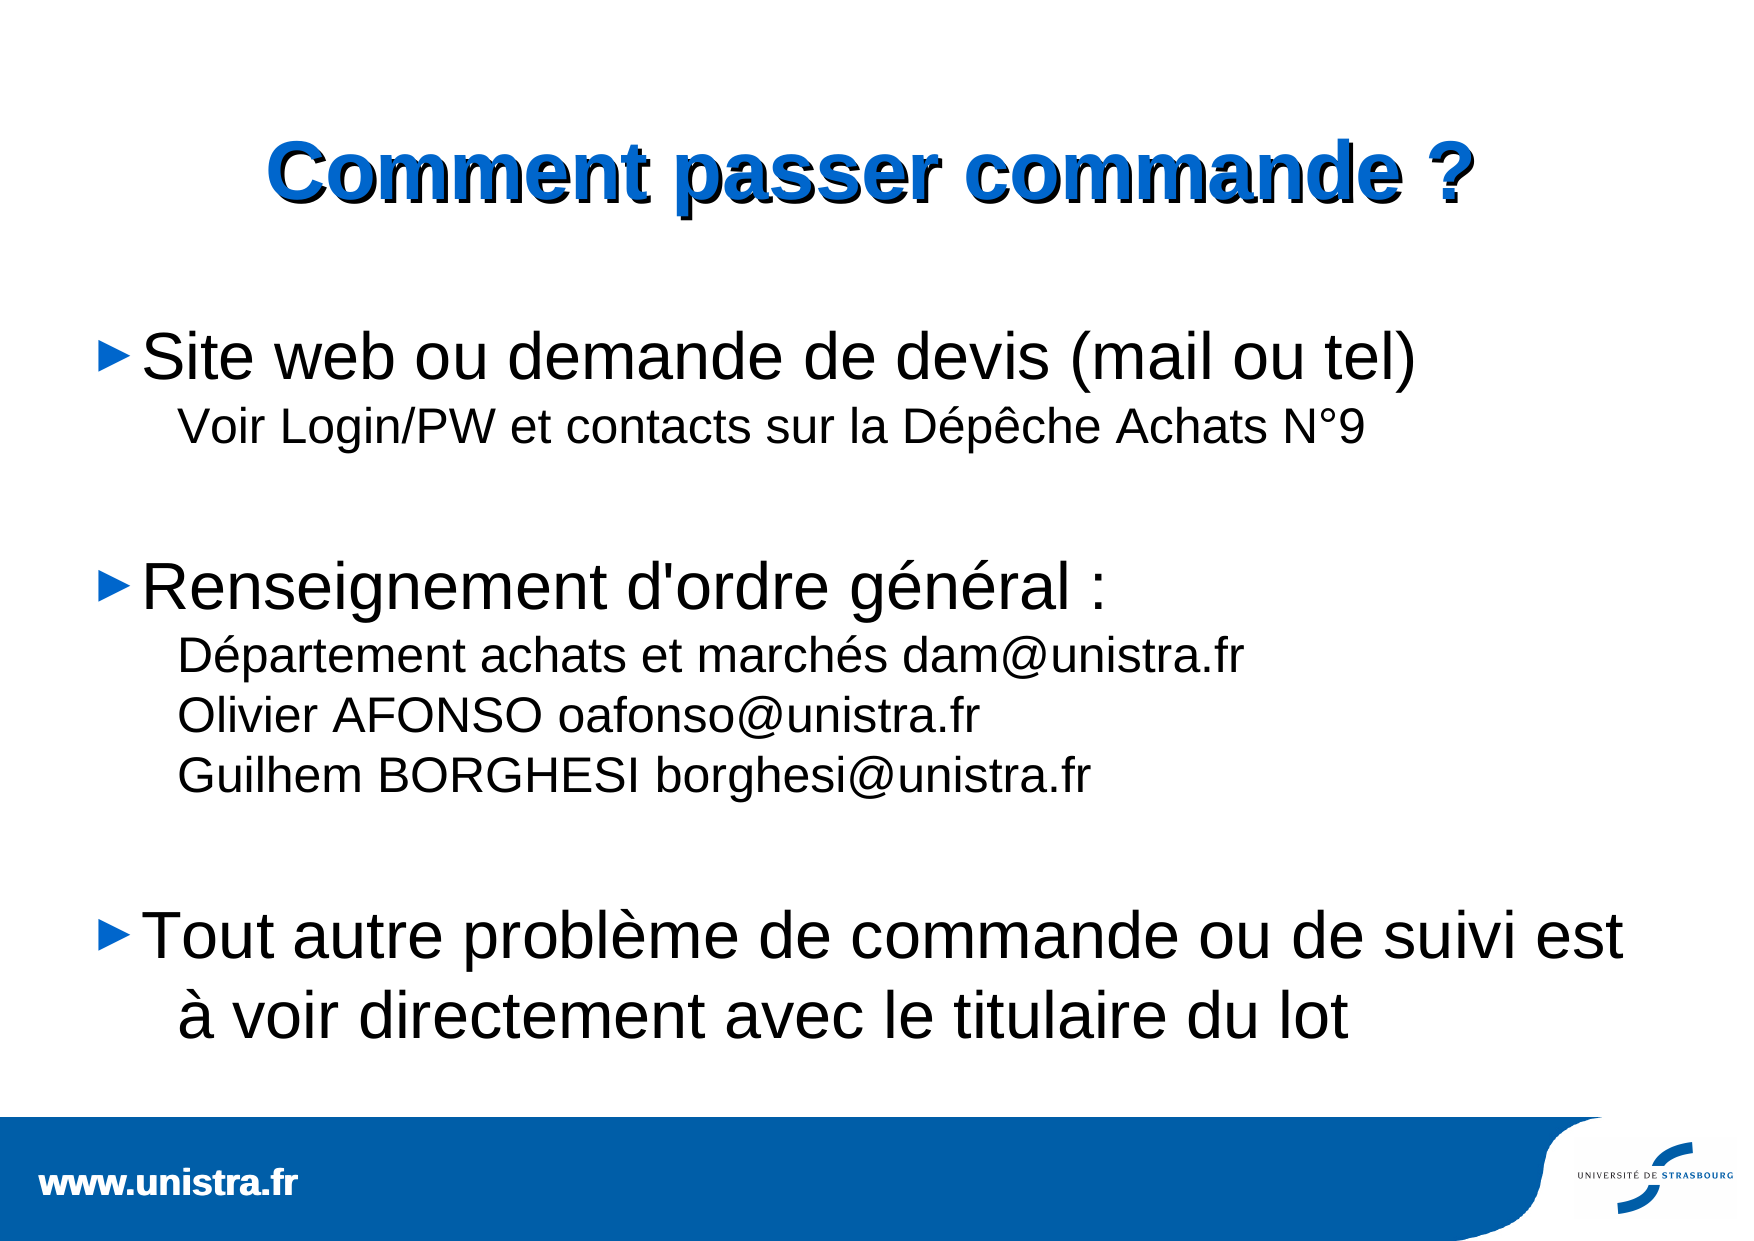

Comment passer commande ?
# Site web ou demande de devis (mail ou tel) Voir Login/PW et contacts sur la Dépêche Achats N°9
Renseignement d'ordre général :
Département achats et marchés dam@unistra.fr
Olivier AFONSO oafonso@unistra.fr
Guilhem BORGHESI borghesi@unistra.fr
Tout autre problème de commande ou de suivi est à voir directement avec le titulaire du lot